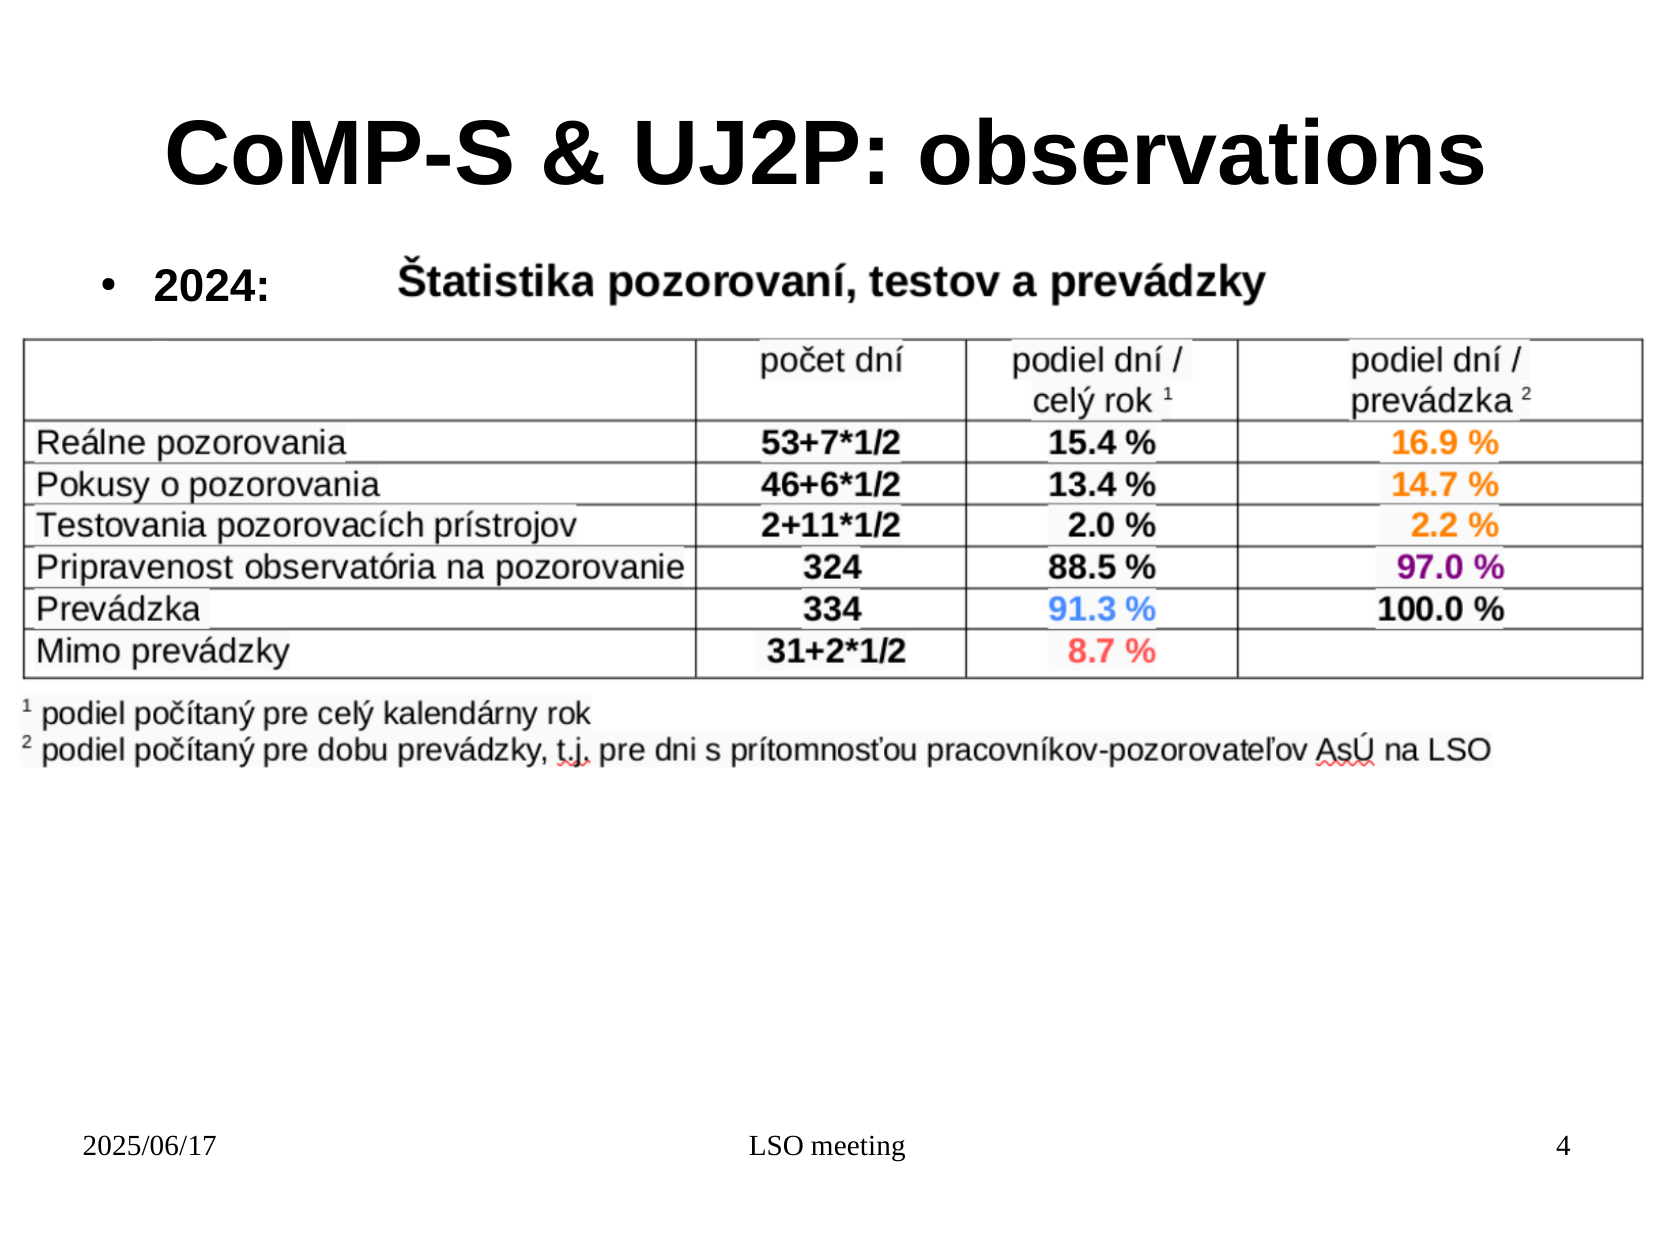

# CoMP-S & UJ2P: observations
2024:
2025/06/17
LSO meeting
4